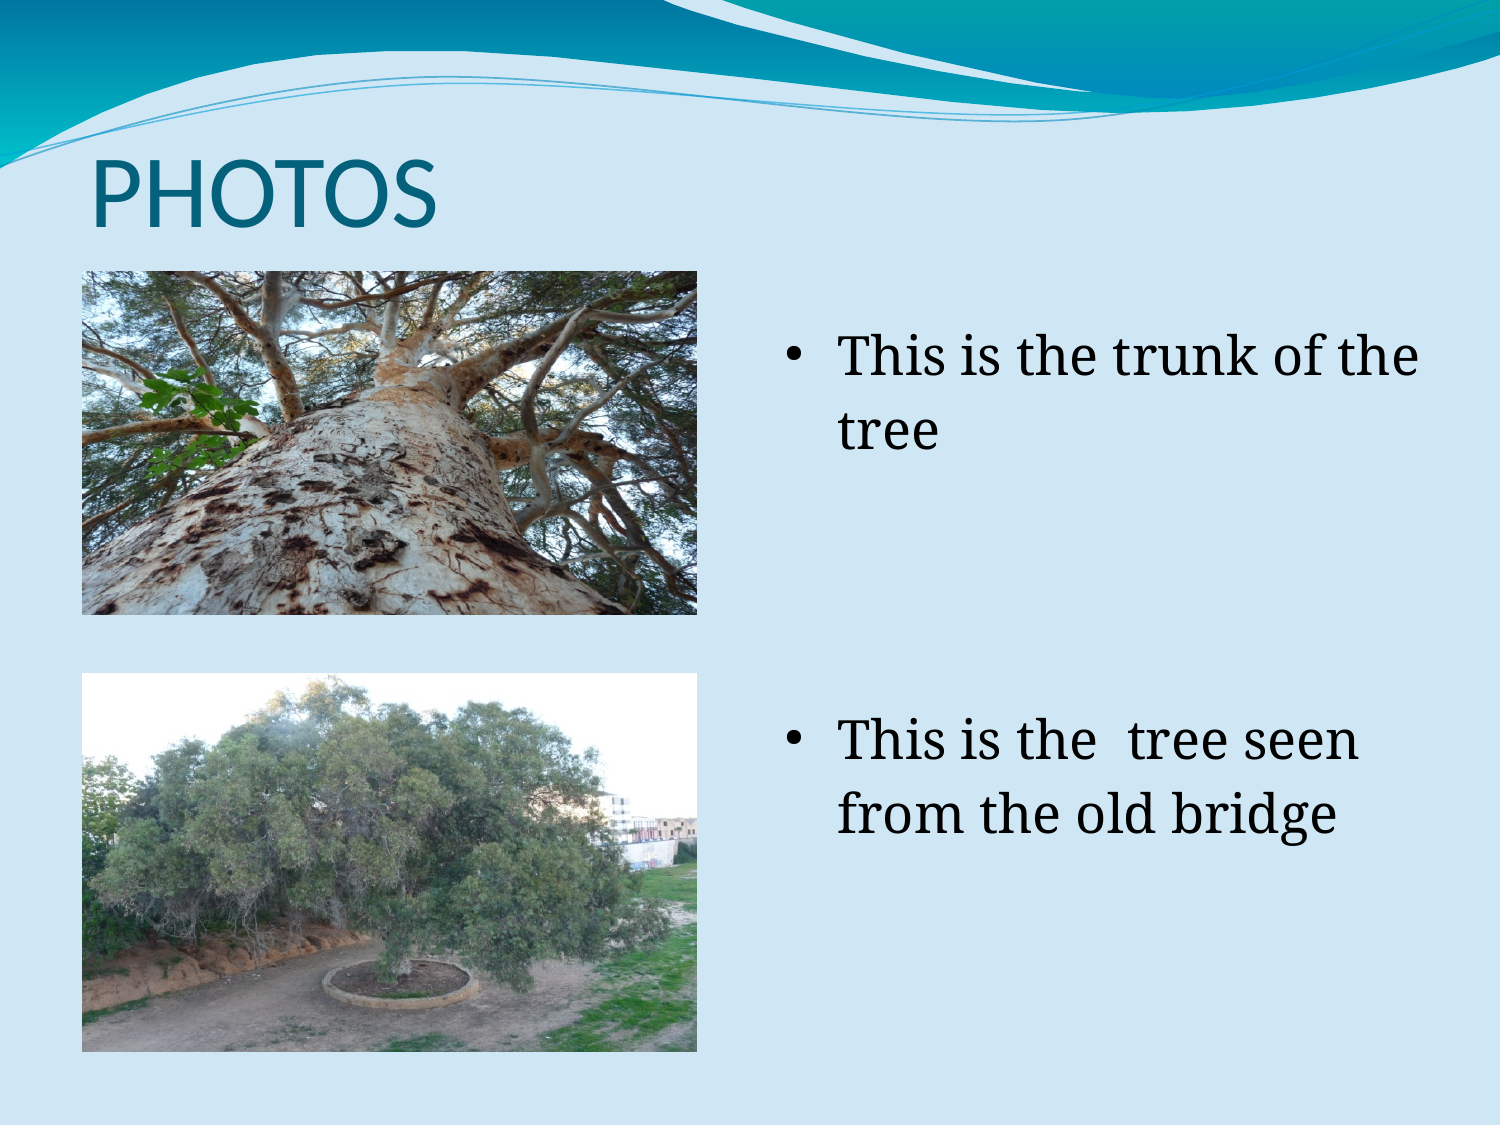

# PHOTOS
This is the trunk of the tree
This is the tree seen from the old bridge